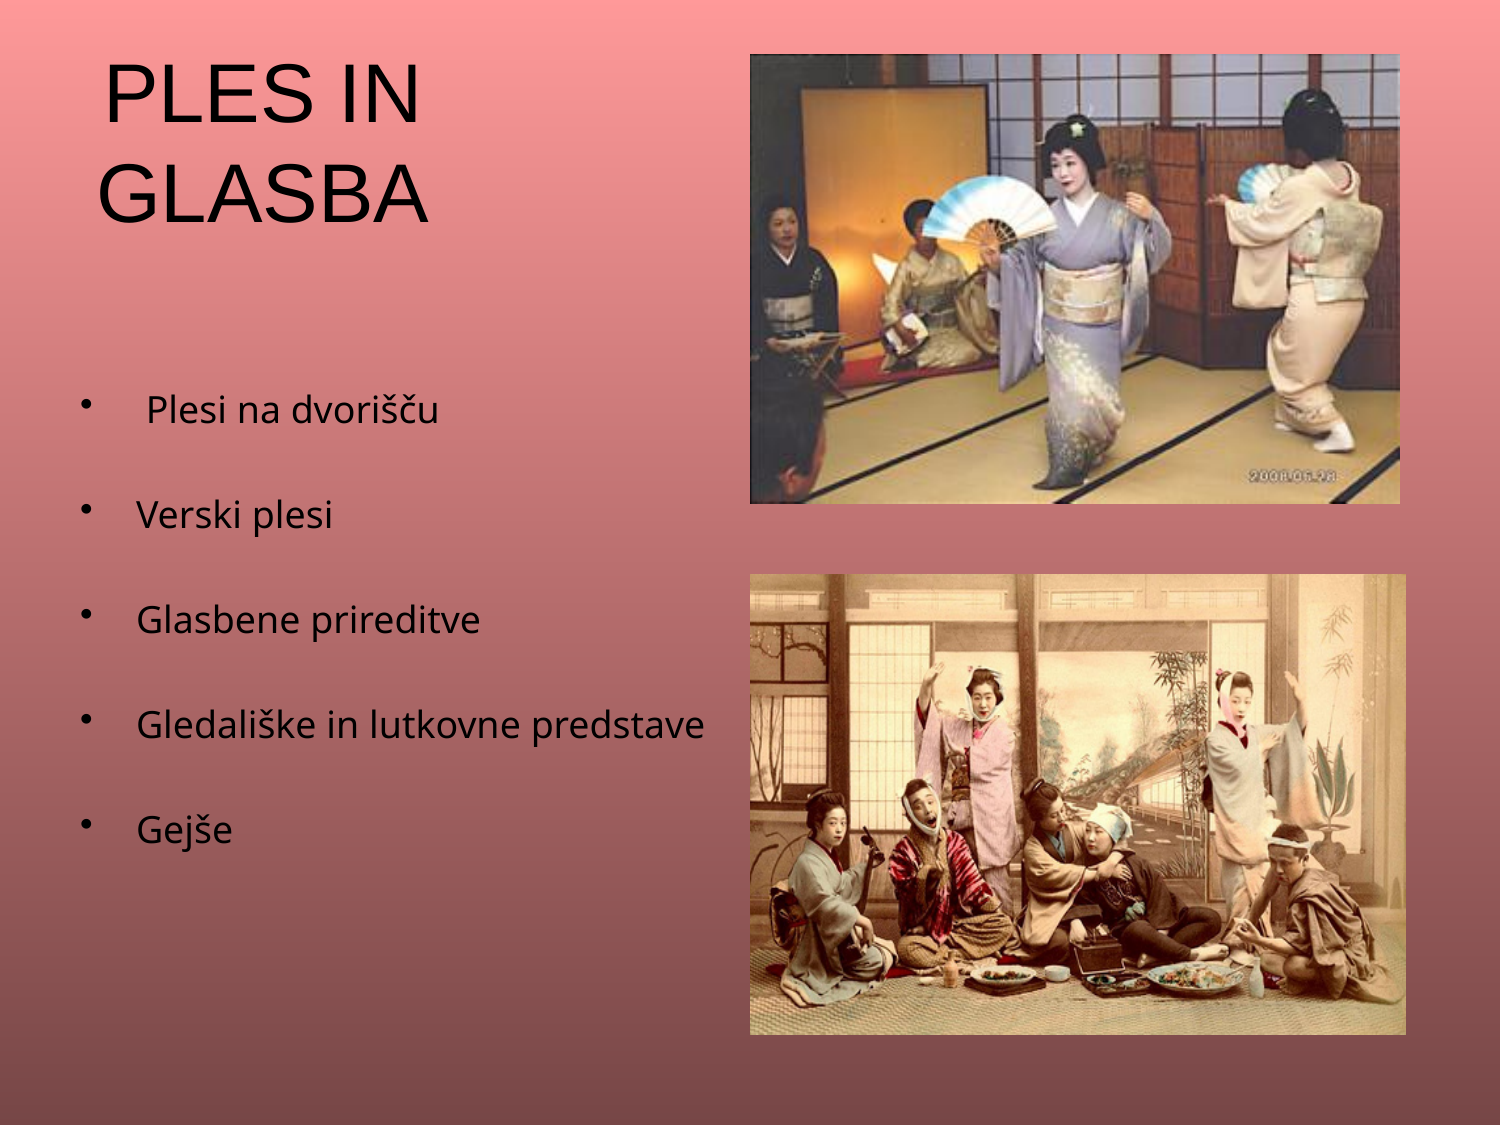

# PLES IN GLASBA
 Plesi na dvorišču
Verski plesi
Glasbene prireditve
Gledališke in lutkovne predstave
Gejše